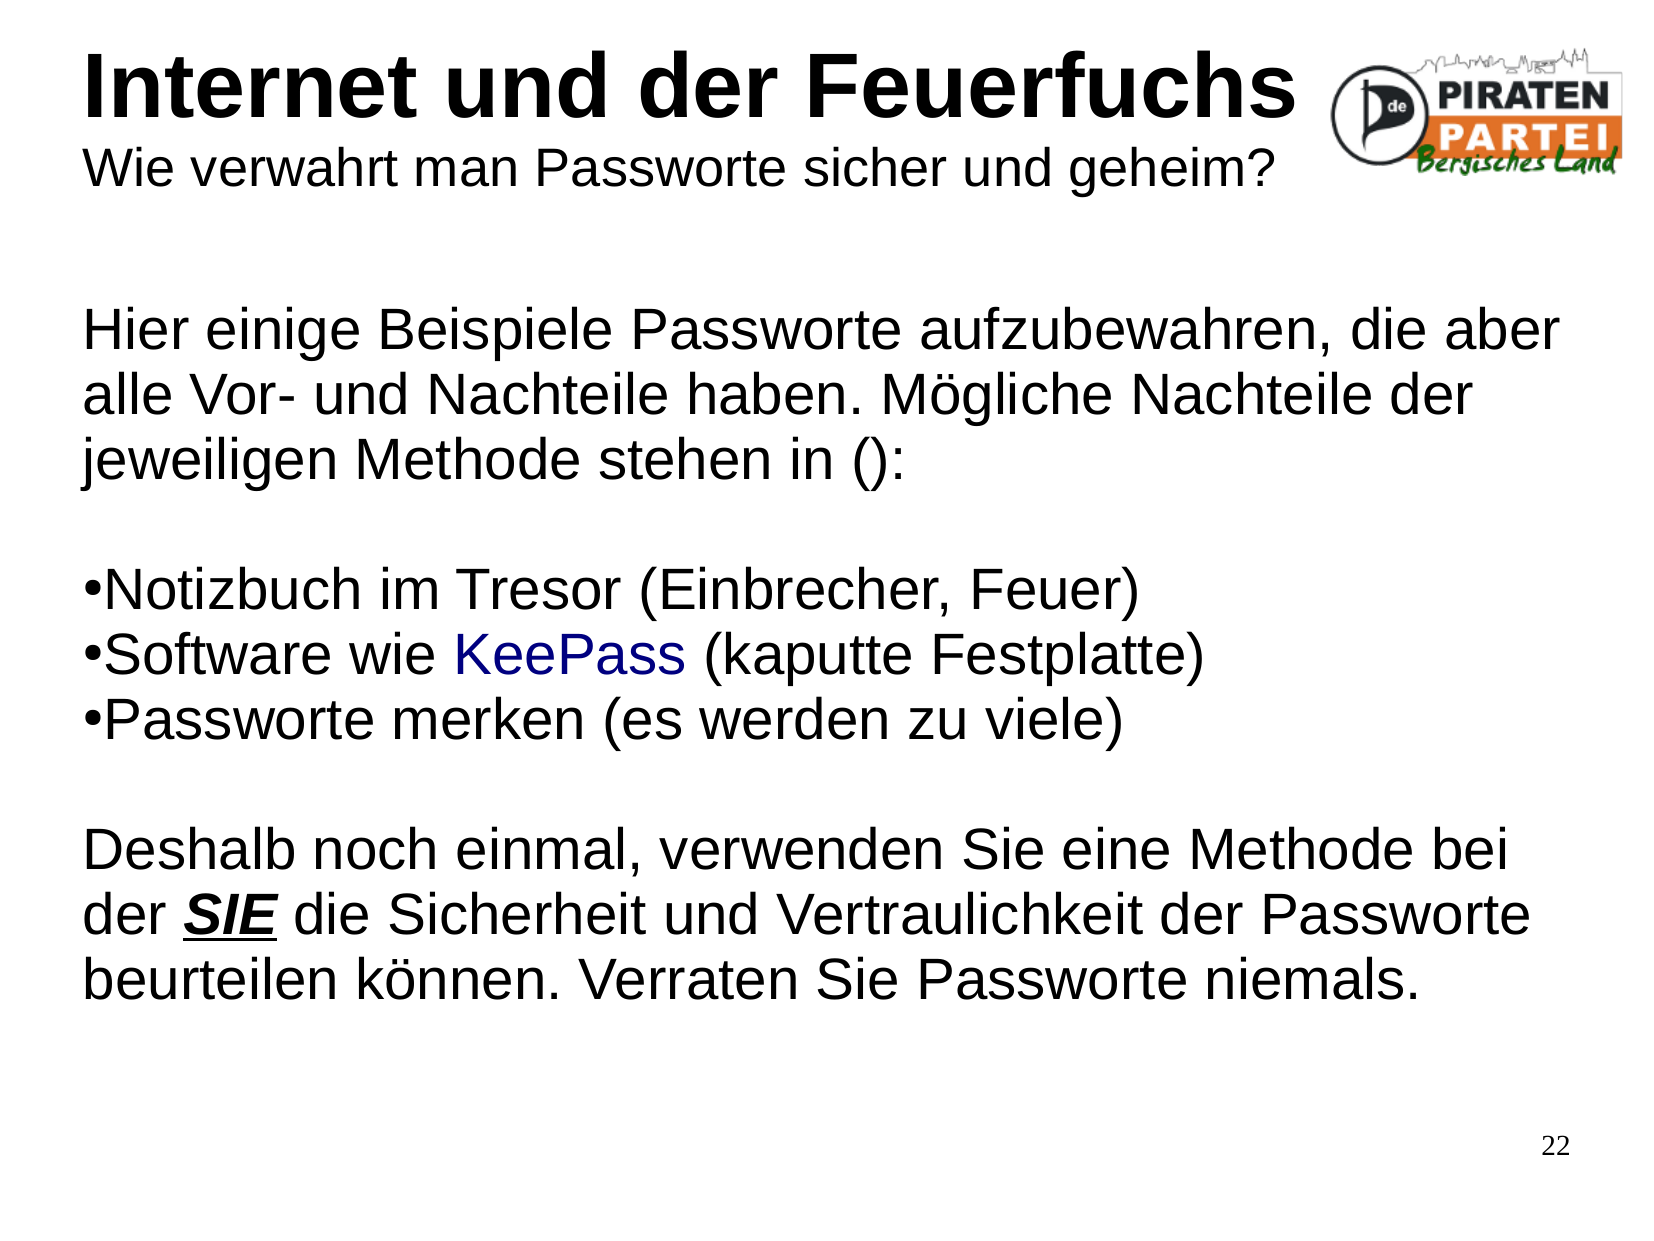

# Internet und der Feuerfuchs Wie verwahrt man Passworte sicher und geheim?
Hier einige Beispiele Passworte aufzubewahren, die aber alle Vor- und Nachteile haben. Mögliche Nachteile der jeweiligen Methode stehen in ():
Notizbuch im Tresor (Einbrecher, Feuer)
Software wie KeePass (kaputte Festplatte)
Passworte merken (es werden zu viele)
Deshalb noch einmal, verwenden Sie eine Methode bei der SIE die Sicherheit und Vertraulichkeit der Passworte beurteilen können. Verraten Sie Passworte niemals.
22